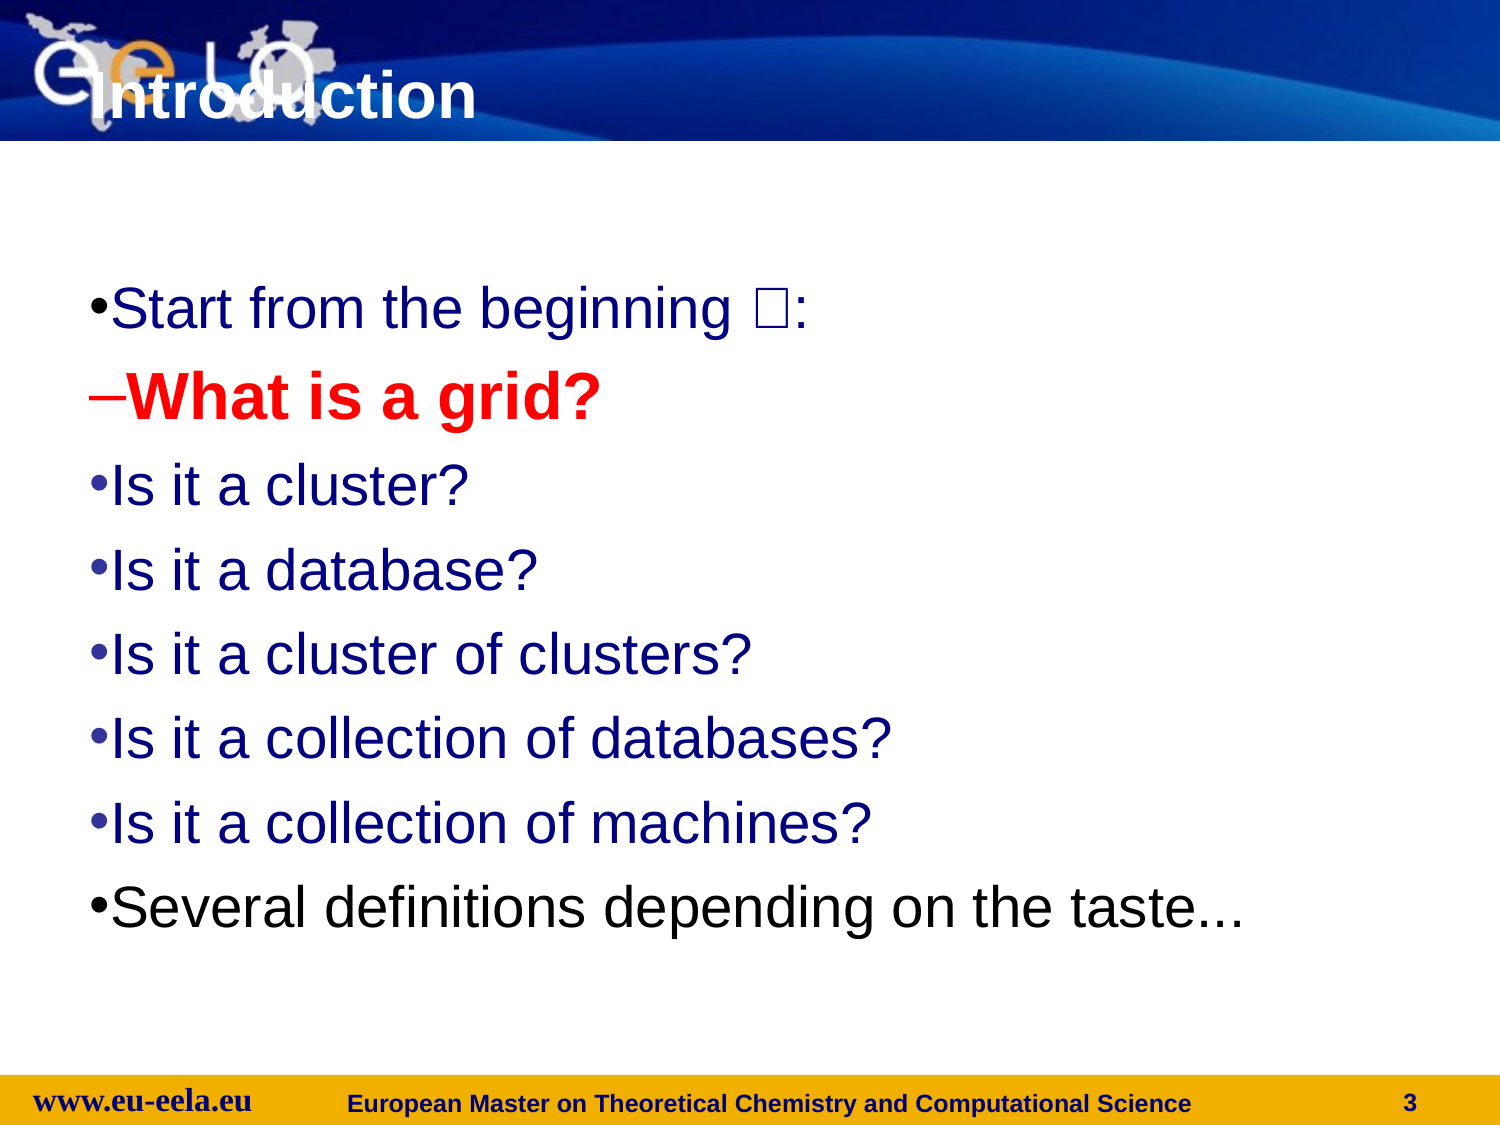

# Introduction
Start from the beginning :
What is a grid?
Is it a cluster?
Is it a database?
Is it a cluster of clusters?
Is it a collection of databases?
Is it a collection of machines?
Several definitions depending on the taste...
European Master on Theoretical Chemistry and Computational Science